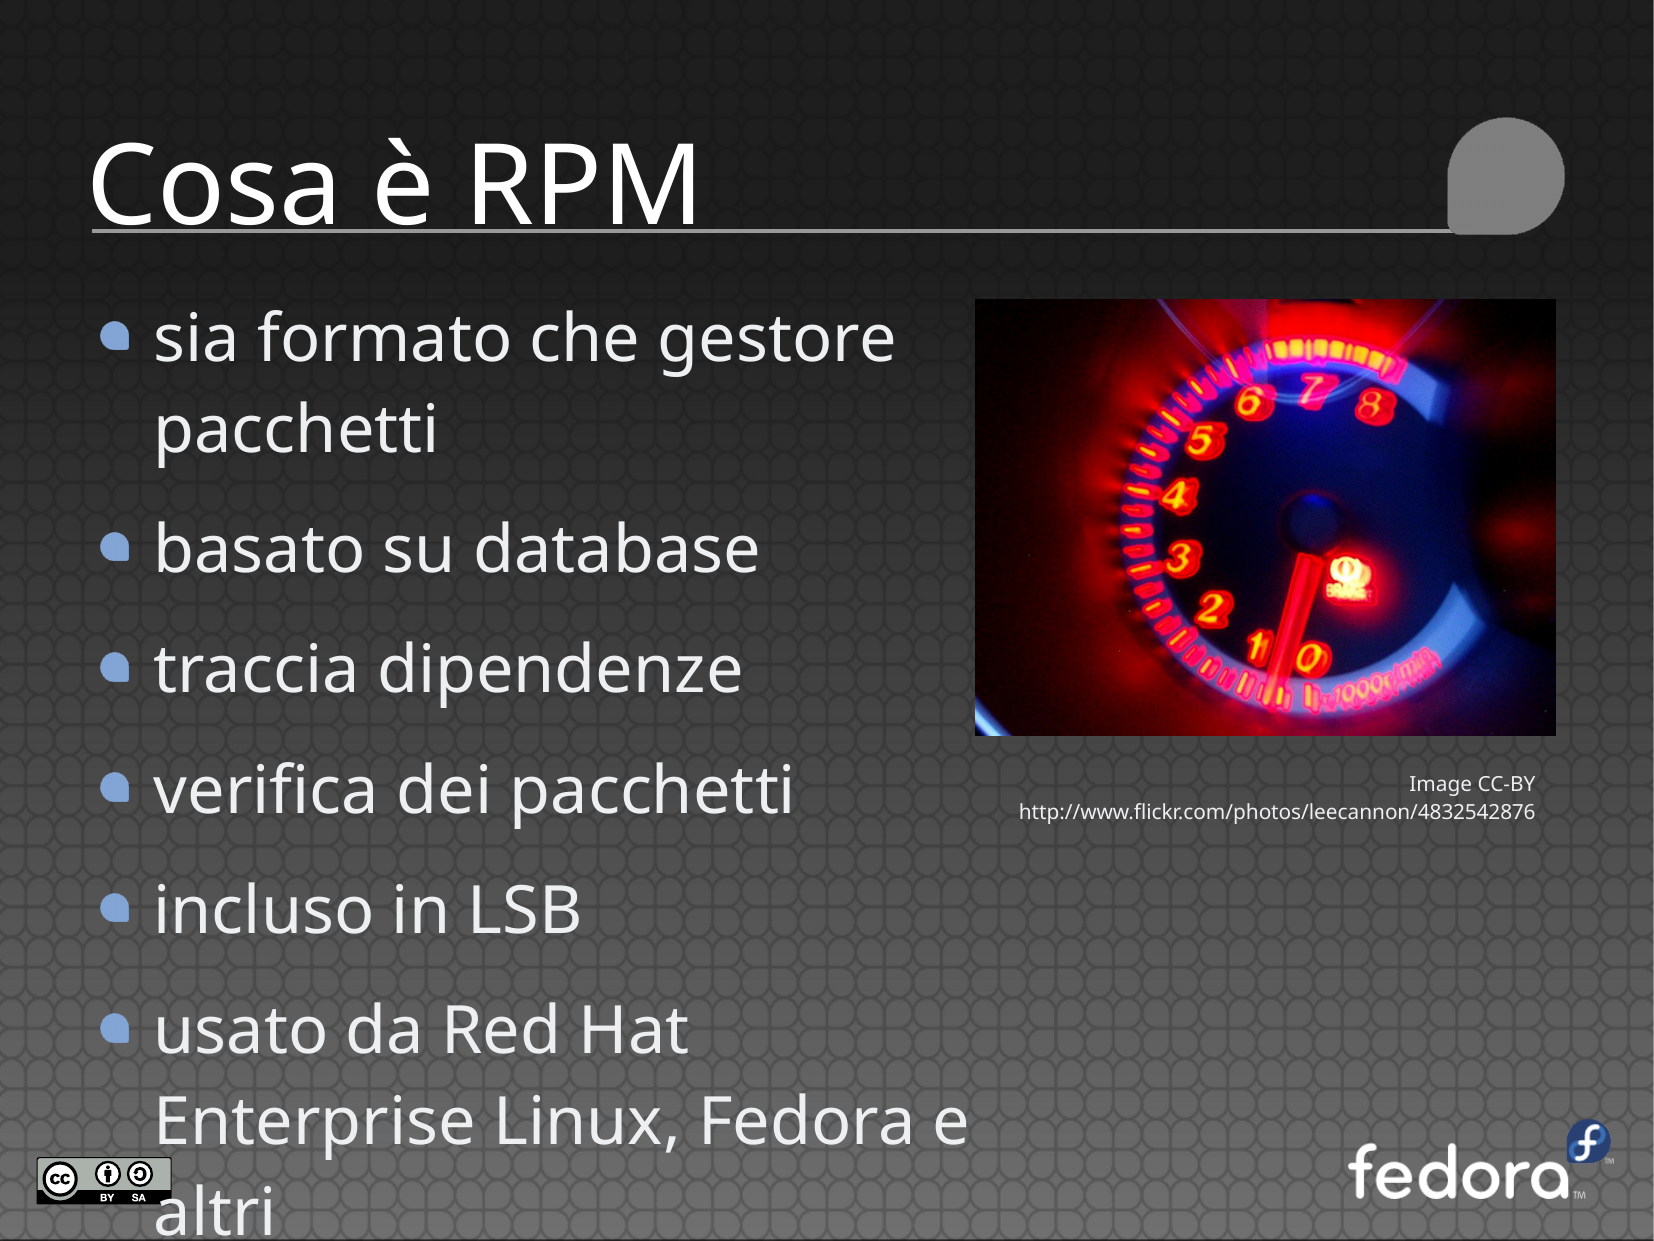

# Cosa è RPM
sia formato che gestore pacchetti
basato su database
traccia dipendenze
verifica dei pacchetti
incluso in LSB
usato da Red Hat Enterprise Linux, Fedora e altri
Image CC-BY
http://www.flickr.com/photos/leecannon/4832542876